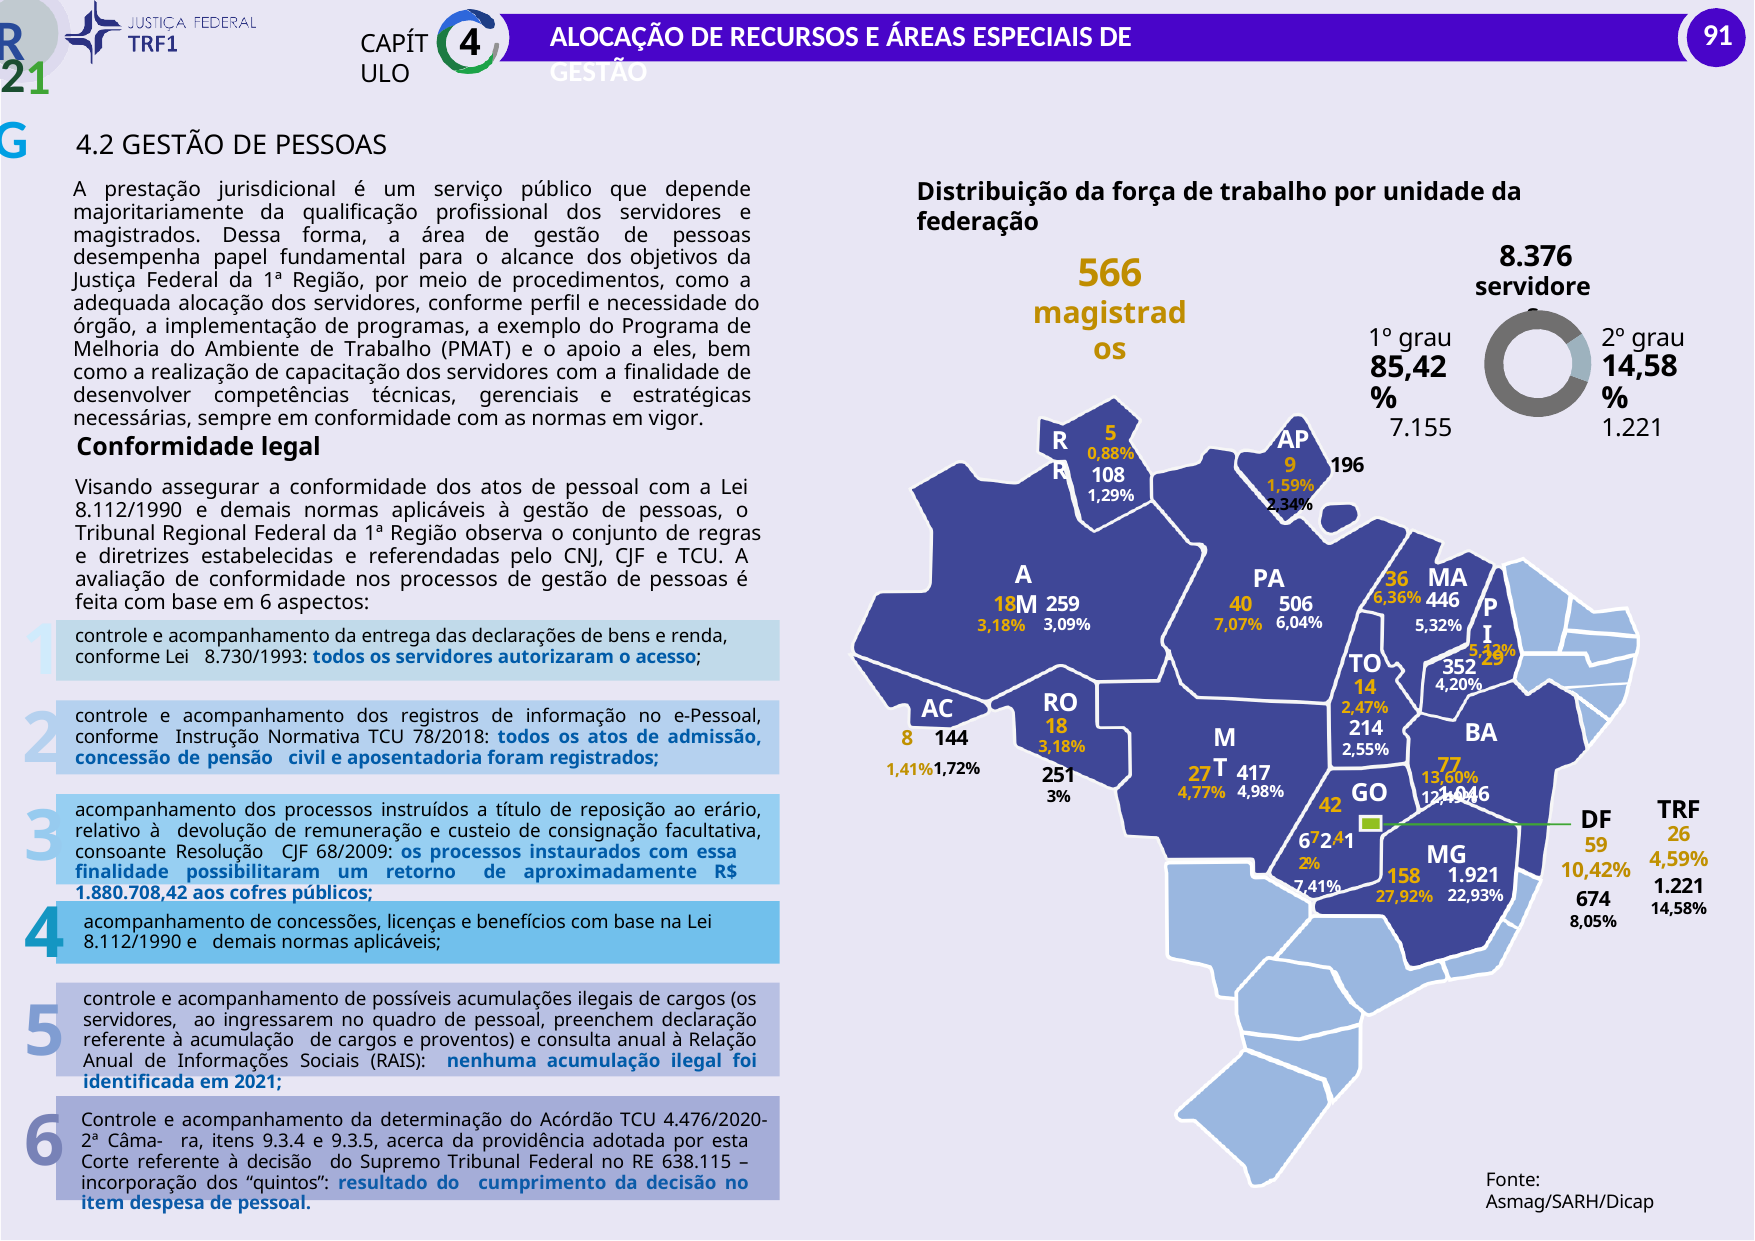

RG
91
21
ALOCAÇÃO DE RECURSOS E ÁREAS ESPECIAIS DE GESTÃO
4
CAPÍTULO
4.2 GESTÃO DE PESSOAS
A prestação jurisdicional é um serviço público que depende majoritariamente da qualificação profissional dos servidores e magistrados. Dessa forma, a área de gestão de pessoas desempenha papel fundamental para o alcance dos objetivos da Justiça Federal da 1ª Região, por meio de procedimentos, como a adequada alocação dos servidores, conforme perfil e necessidade do órgão, a implementação de programas, a exemplo do Programa de Melhoria do Ambiente de Trabalho (PMAT) e o apoio a eles, bem como a realização de capacitação dos servidores com a finalidade de desenvolver competências técnicas, gerenciais e estratégicas necessárias, sempre em conformidade com as normas em vigor.
Distribuição da força de trabalho por unidade da federação
8.376
servidores
566
magistrados
2º grau
14,58%
1.221
1º grau
85,42%
7.155
Conformidade legal
Visando assegurar a conformidade dos atos de pessoal com a Lei 8.112/1990 e demais normas aplicáveis à gestão de pessoas, o Tribunal Regional Federal da 1ª Região observa o conjunto de regras e diretrizes estabelecidas e referendadas pelo CNJ, CJF e TCU. A avaliação de conformidade nos processos de gestão de pessoas é feita com base em 6 aspectos:
5
0,88%
108
1,29%
RR
AP
9	196
1,59% 2,34%
AM
PA
40	506
7,07% 6,04%
36 MA
6,36% 446
5,32%
18	259
3,18% 3,09%
PI
29
1
controle e acompanhamento da entrega das declarações de bens e renda, conforme Lei 8.730/1993: todos os servidores autorizaram o acesso;
5,12%
TO
14
2,47%
214
2,55%
352
4,20%
RO
18
3,18%
251
3%
AC
8 144
1,41%1,72%
2
controle e acompanhamento dos registros de informação no e-Pessoal, conforme Instrução Normativa TCU 78/2018: todos os atos de admissão, concessão de pensão civil e aposentadoria foram registrados;
BA
MT
77 1.046
27	417
13,60% 12,49%
4,77% 4,98%
GO
3
42
TRF
26
4,59%
1.221
14,58%
acompanhamento dos processos instruídos a título de reposição ao erário, relativo à devolução de remuneração e custeio de consignação facultativa, consoante Resolução CJF 68/2009: os processos instaurados com essa finalidade possibilitaram um retorno de aproximadamente R$ 1.880.708,42 aos cofres públicos;
DF
59
10,42%
674
8,05%
672,412%
7,41%
MG
158	1.921
27,92% 22,93%
4
acompanhamento de concessões, licenças e benefícios com base na Lei 8.112/1990 e demais normas aplicáveis;
5
controle e acompanhamento de possíveis acumulações ilegais de cargos (os servidores, ao ingressarem no quadro de pessoal, preenchem declaração referente à acumulação de cargos e proventos) e consulta anual à Relação Anual de Informações Sociais (RAIS): nenhuma acumulação ilegal foi identificada em 2021;
6
Controle e acompanhamento da determinação do Acórdão TCU 4.476/2020-2ª Câma- ra, itens 9.3.4 e 9.3.5, acerca da providência adotada por esta Corte referente à decisão do Supremo Tribunal Federal no RE 638.115 – incorporação dos “quintos”: resultado do cumprimento da decisão no item despesa de pessoal.
Fonte: Asmag/SARH/Dicap